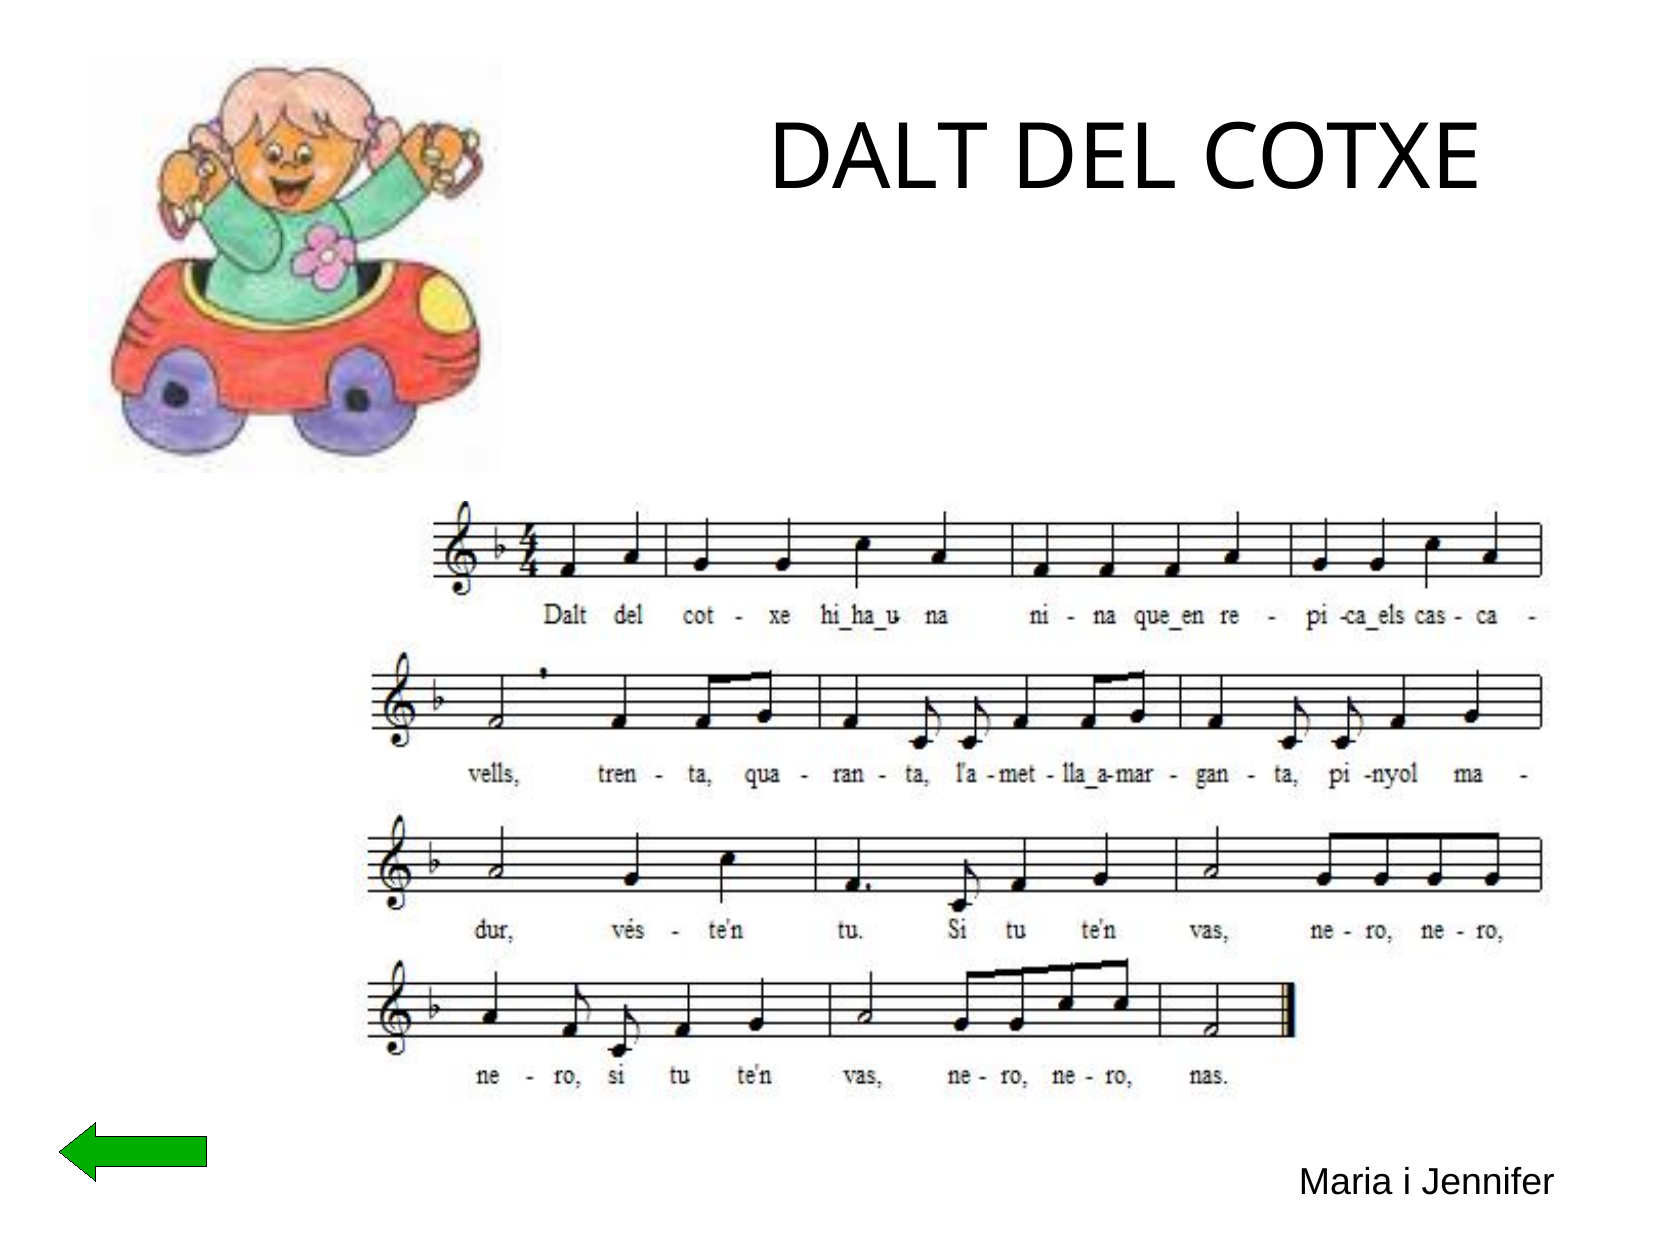

# DALT DEL COTXE
Maria i Jennifer